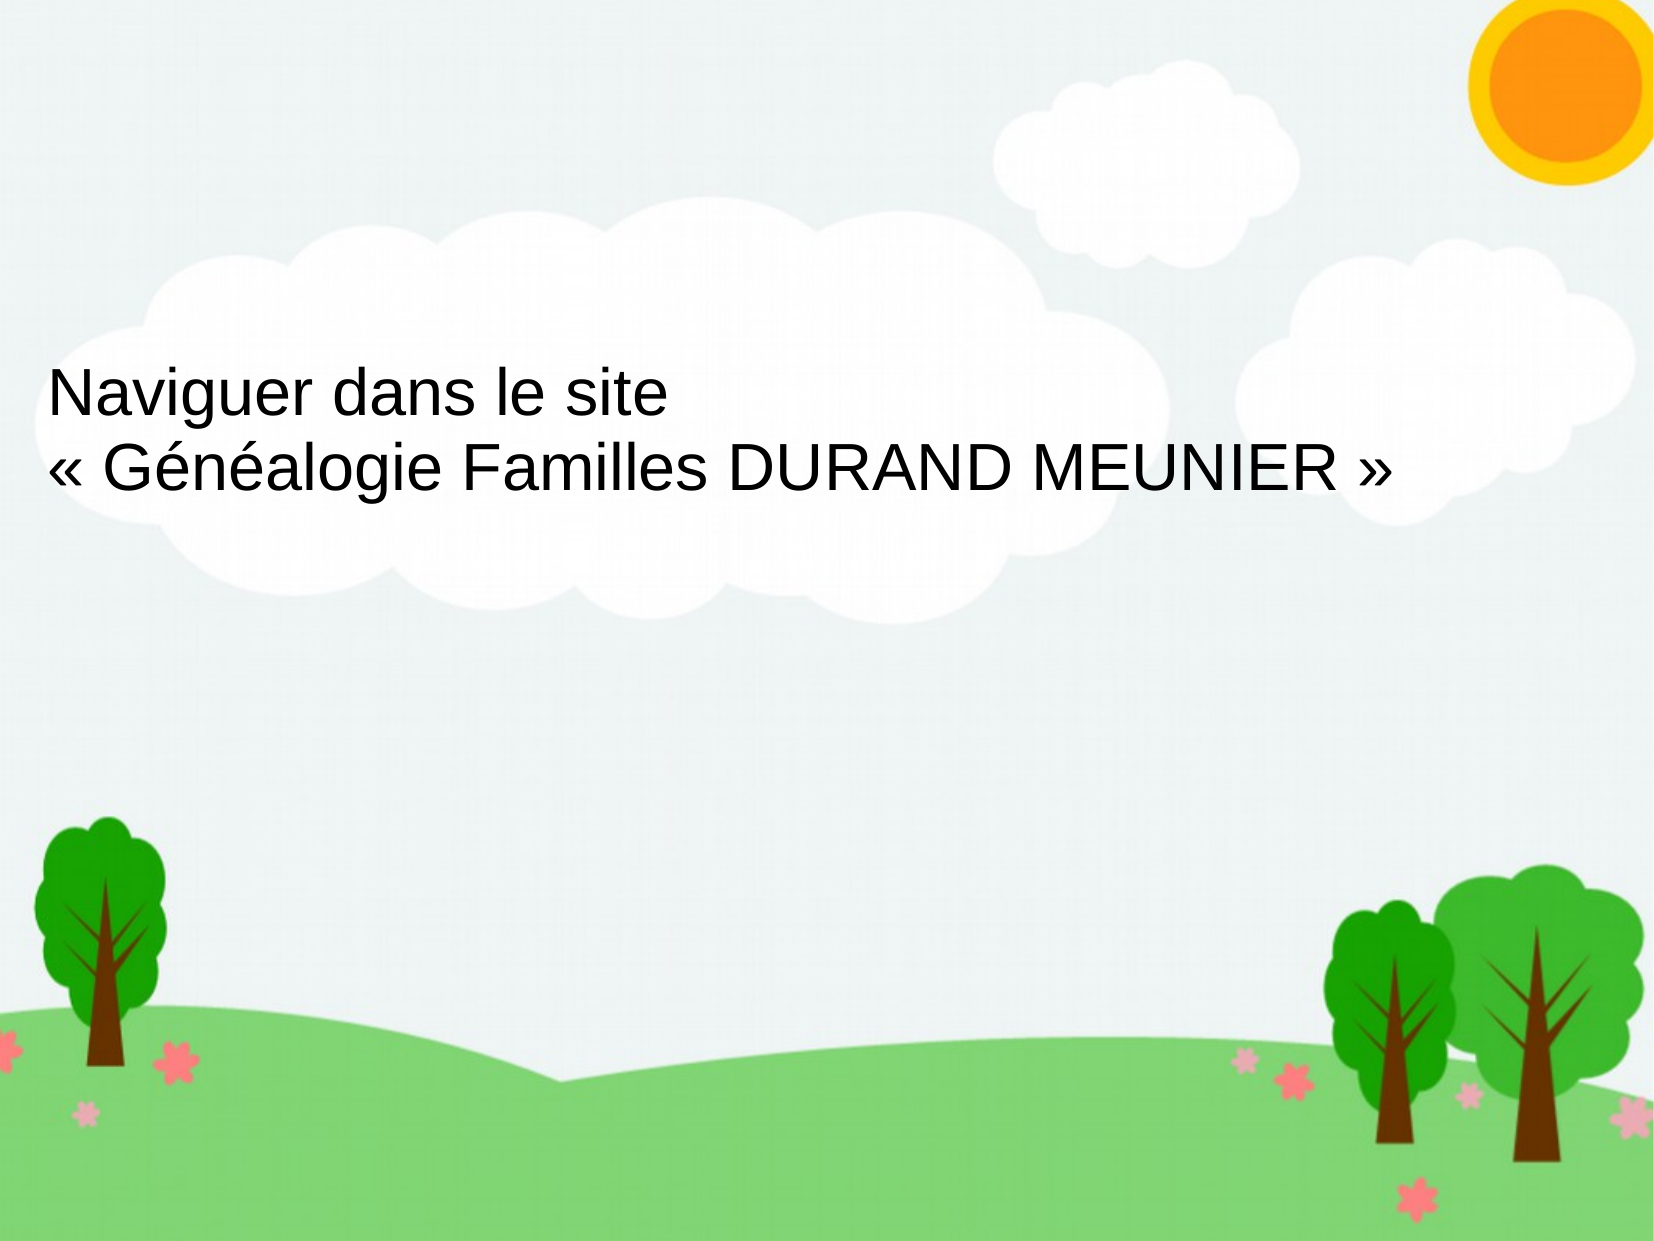

# Naviguer dans le site « Généalogie Familles DURAND MEUNIER »